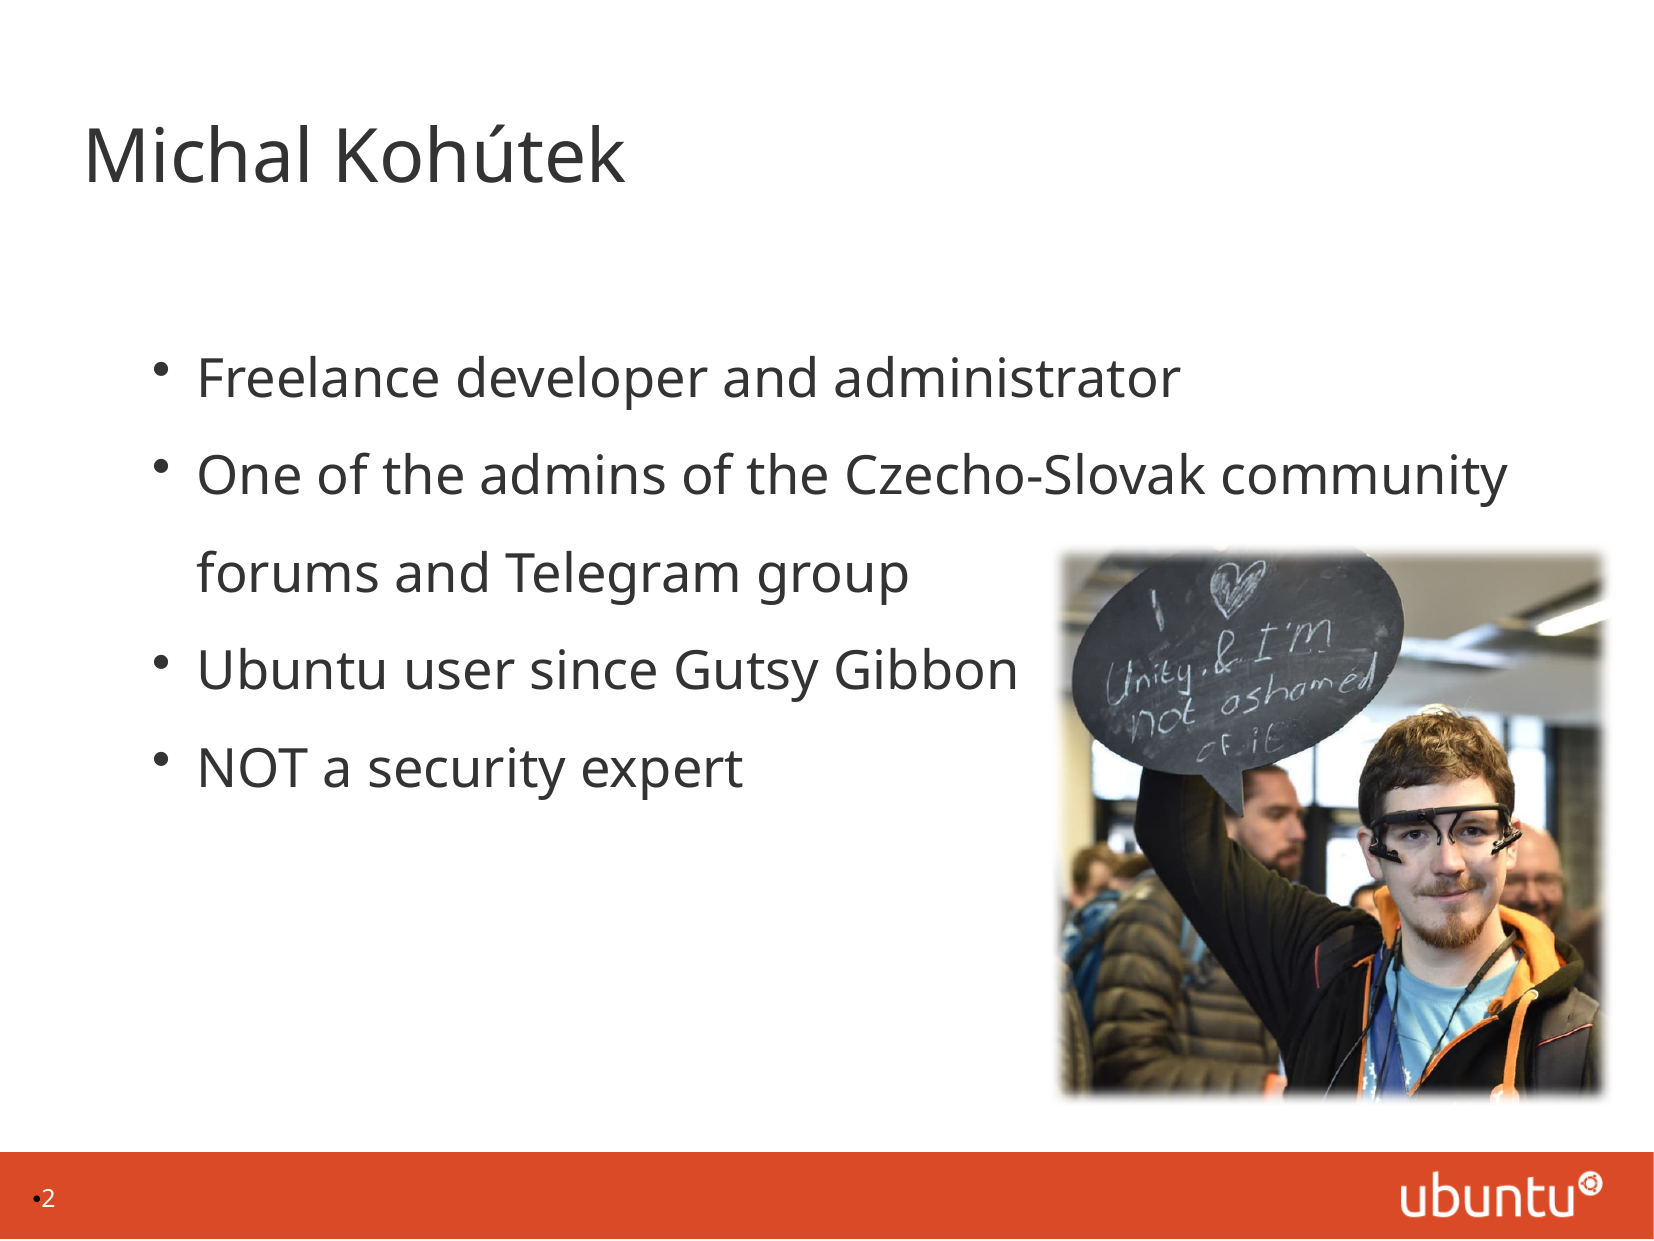

# Michal Kohútek
Freelance developer and administrator
One of the admins of the Czecho-Slovak community forums and Telegram group
Ubuntu user since Gutsy Gibbon
NOT a security expert